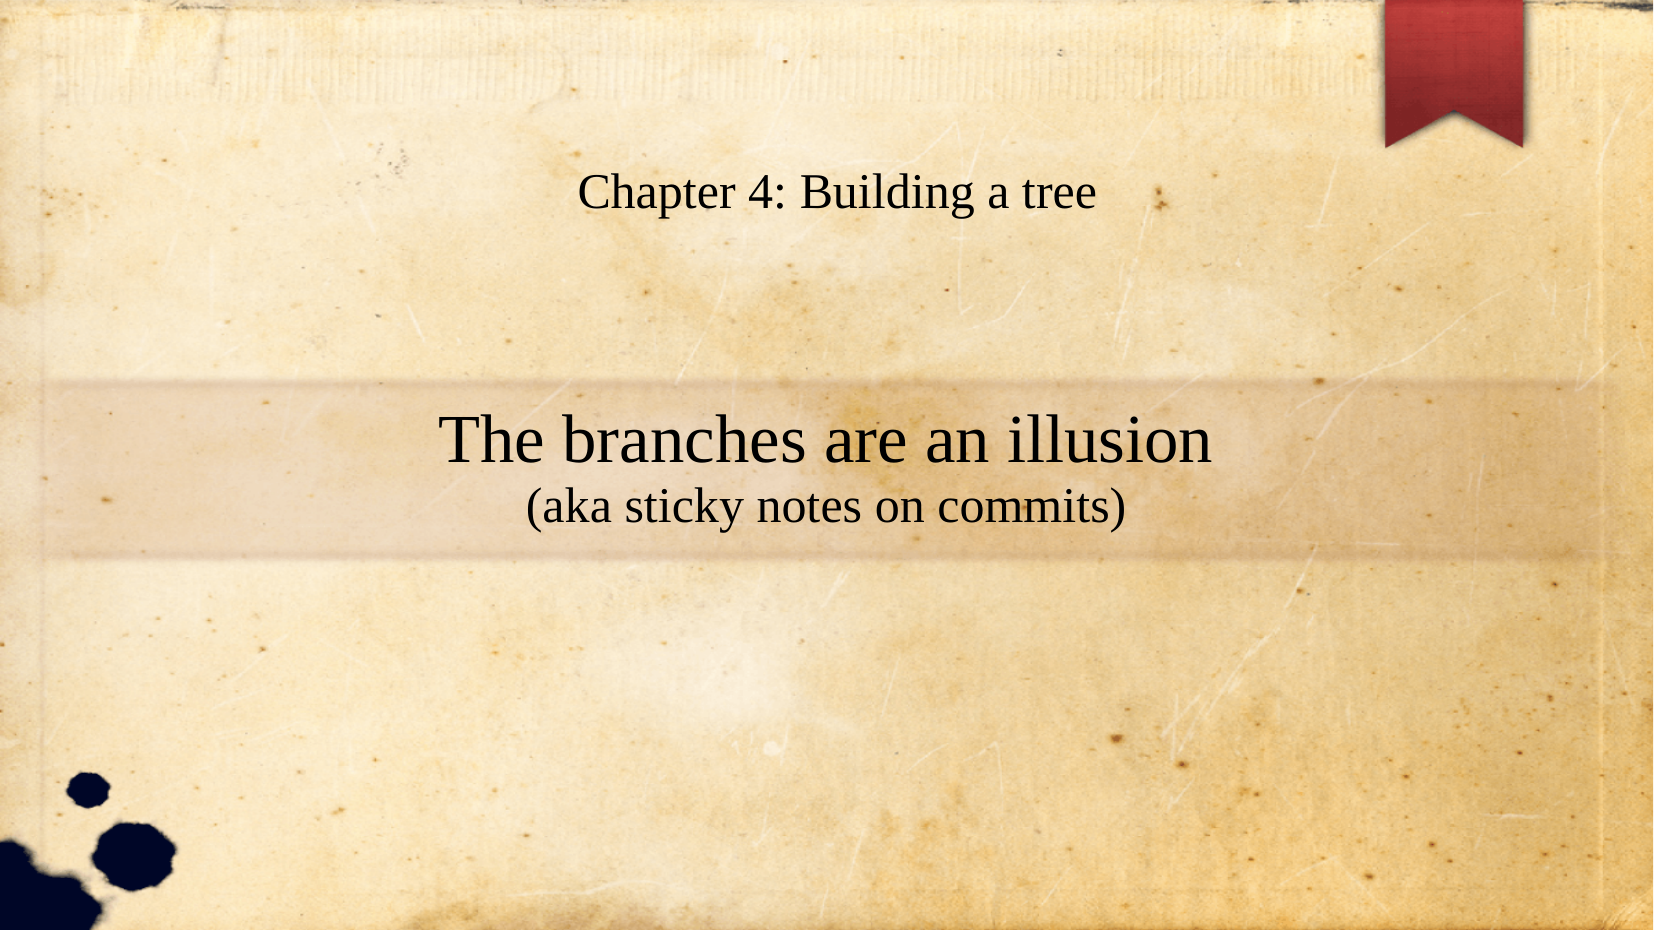

Chapter 4: Building a tree
# The branches are an illusion (aka sticky notes on commits)